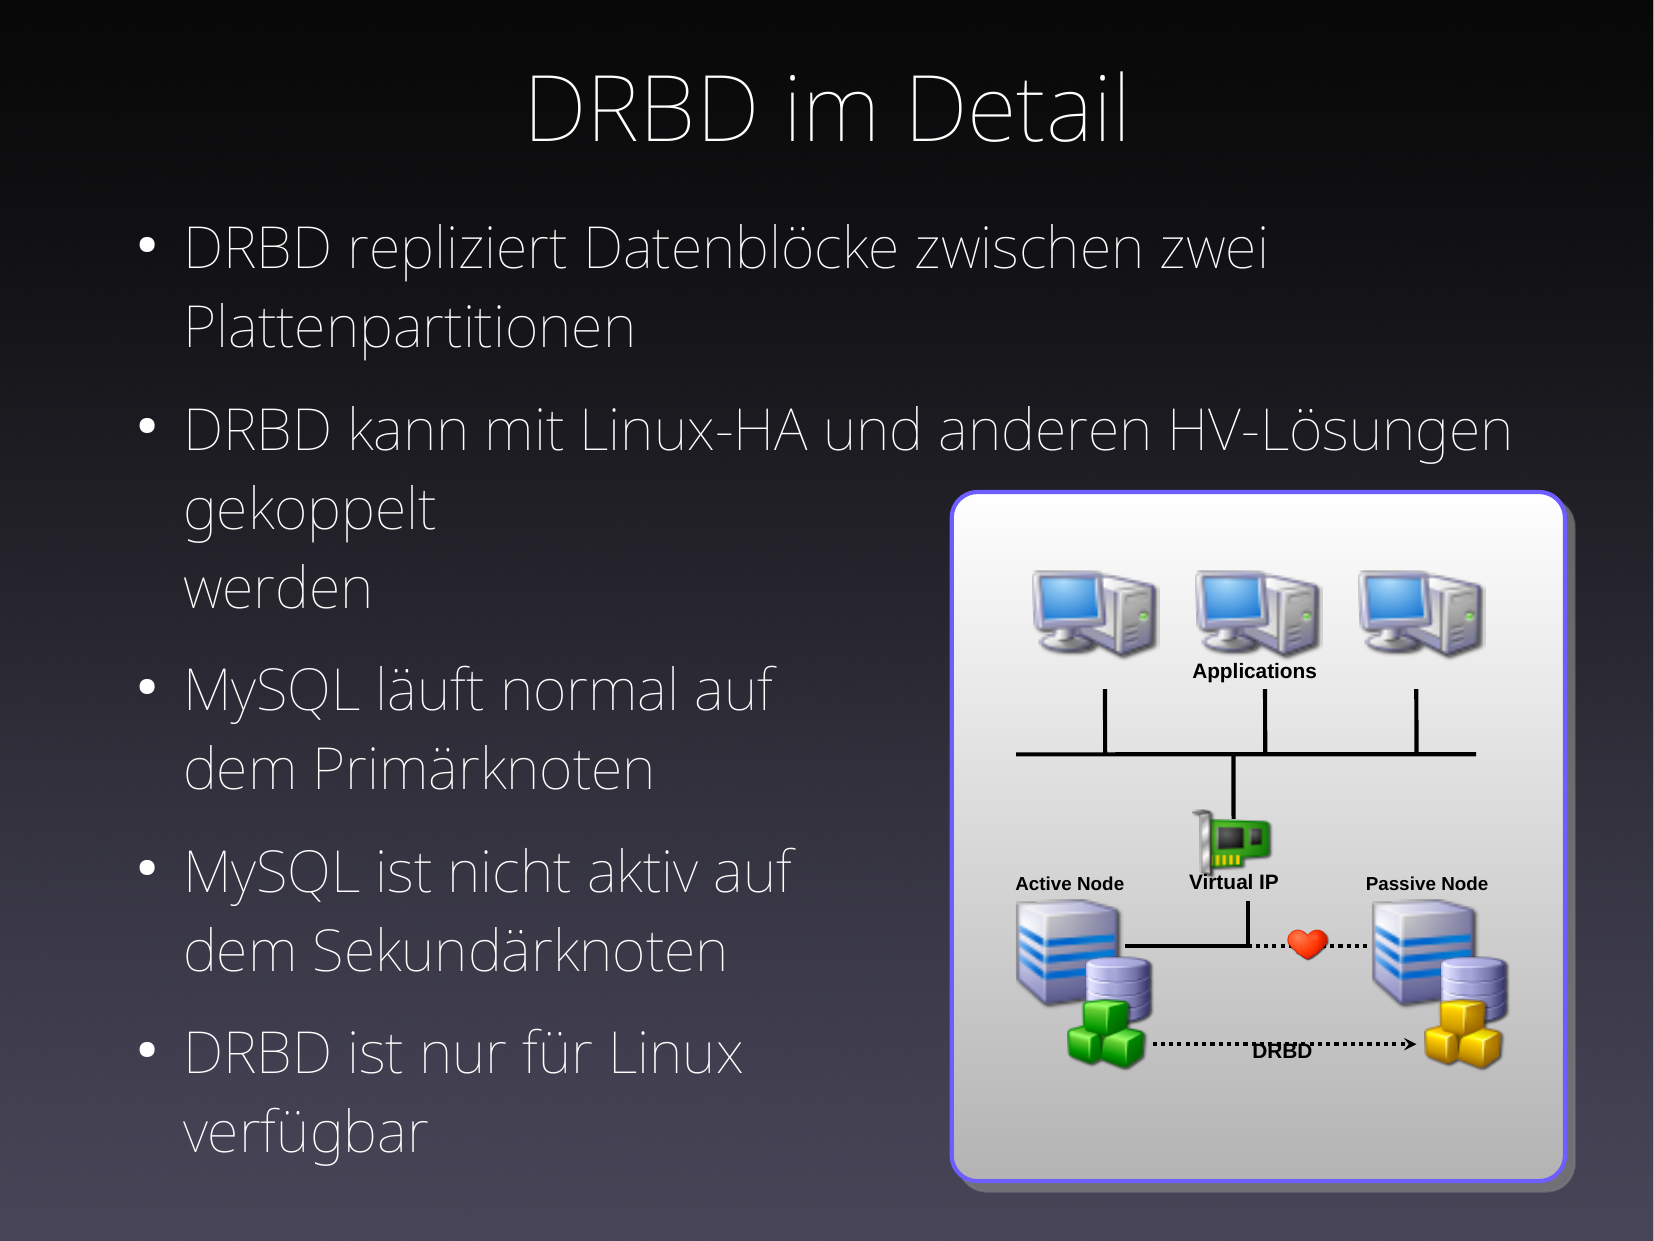

# DRBD im Detail
DRBD repliziert Datenblöcke zwischen zwei Plattenpartitionen
DRBD kann mit Linux-HA und anderen HV-Lösungen gekoppelt
werden
MySQL läuft normal auf
dem Primärknoten
MySQL ist nicht aktiv auf
dem Sekundärknoten
DRBD ist nur für Linux
verfügbar
Applications
Virtual IP
Active Node
Passive Node
DRBD